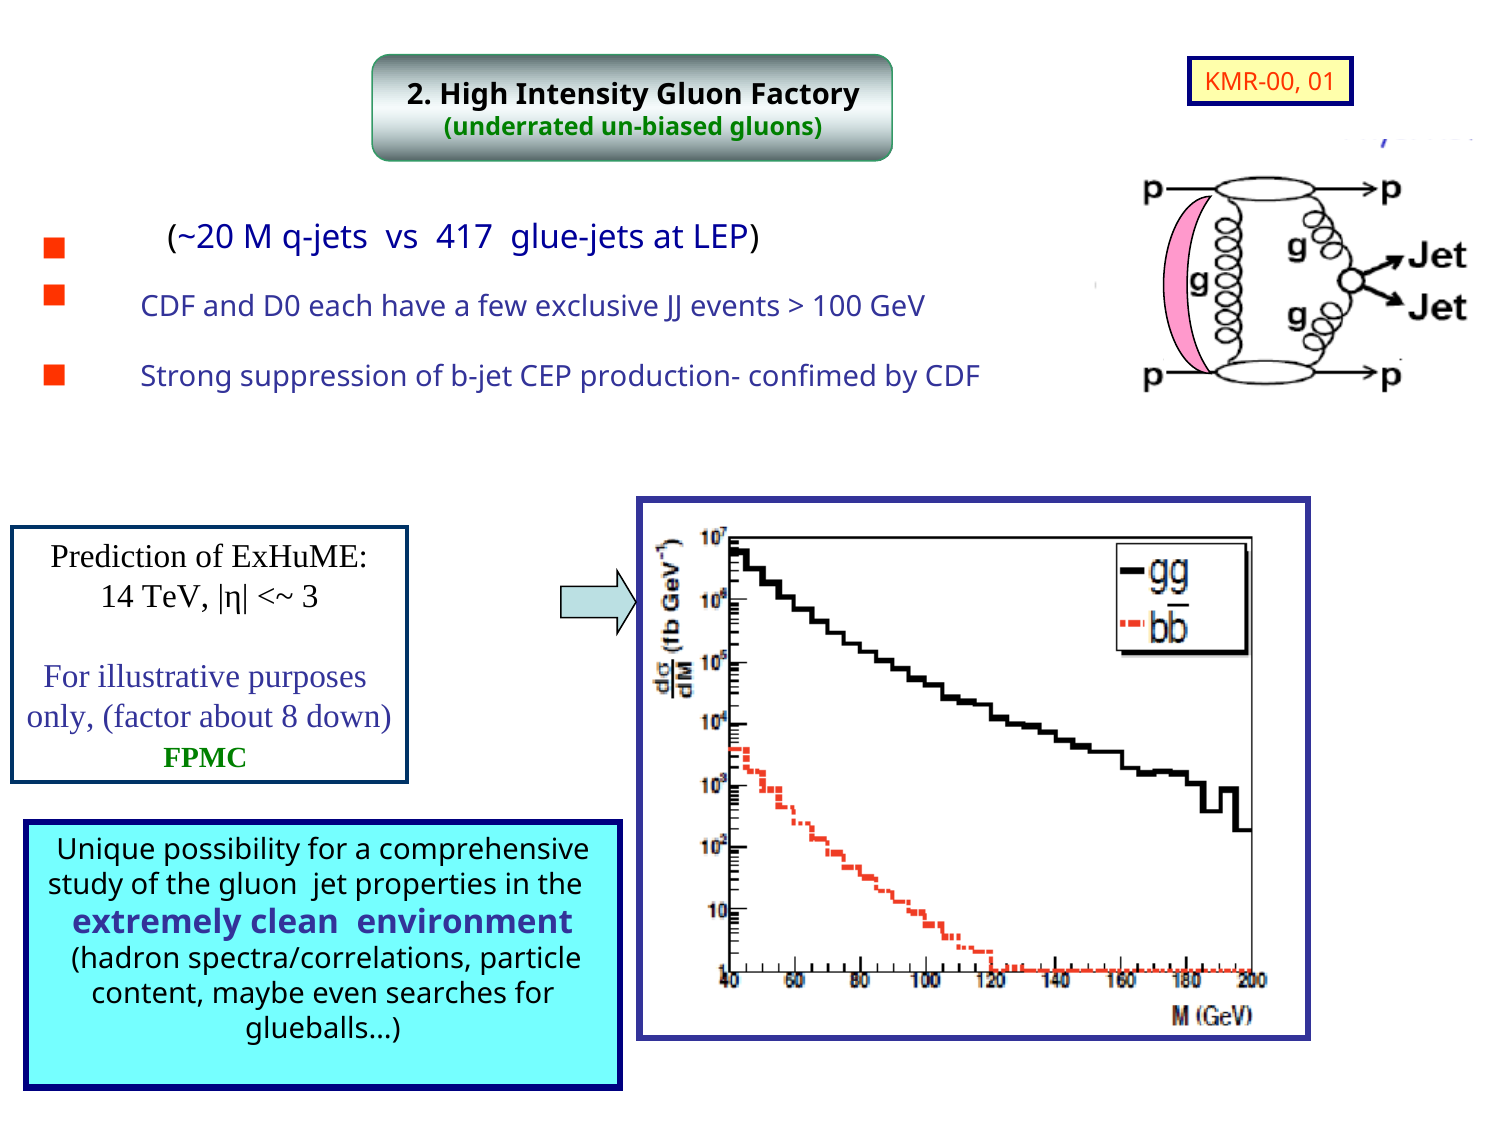

2. High Intensity Gluon Factory
 (underrated un-biased gluons)
KMR-00, 01
(~20 M q-jets vs 417 glue-jets at LEP)


CDF and D0 each have a few exclusive JJ events > 100 GeV
Strong suppression of b-jet CEP production- confimed by CDF

Prediction of ExHuME:
14 TeV, |η| <~ 3
For illustrative purposes
only, (factor about 8 down)
FPMC
Unique possibility for a comprehensive study of the gluon jet properties in the extremely clean environment
 (hadron spectra/correlations, particle content, maybe even searches for glueballs…)